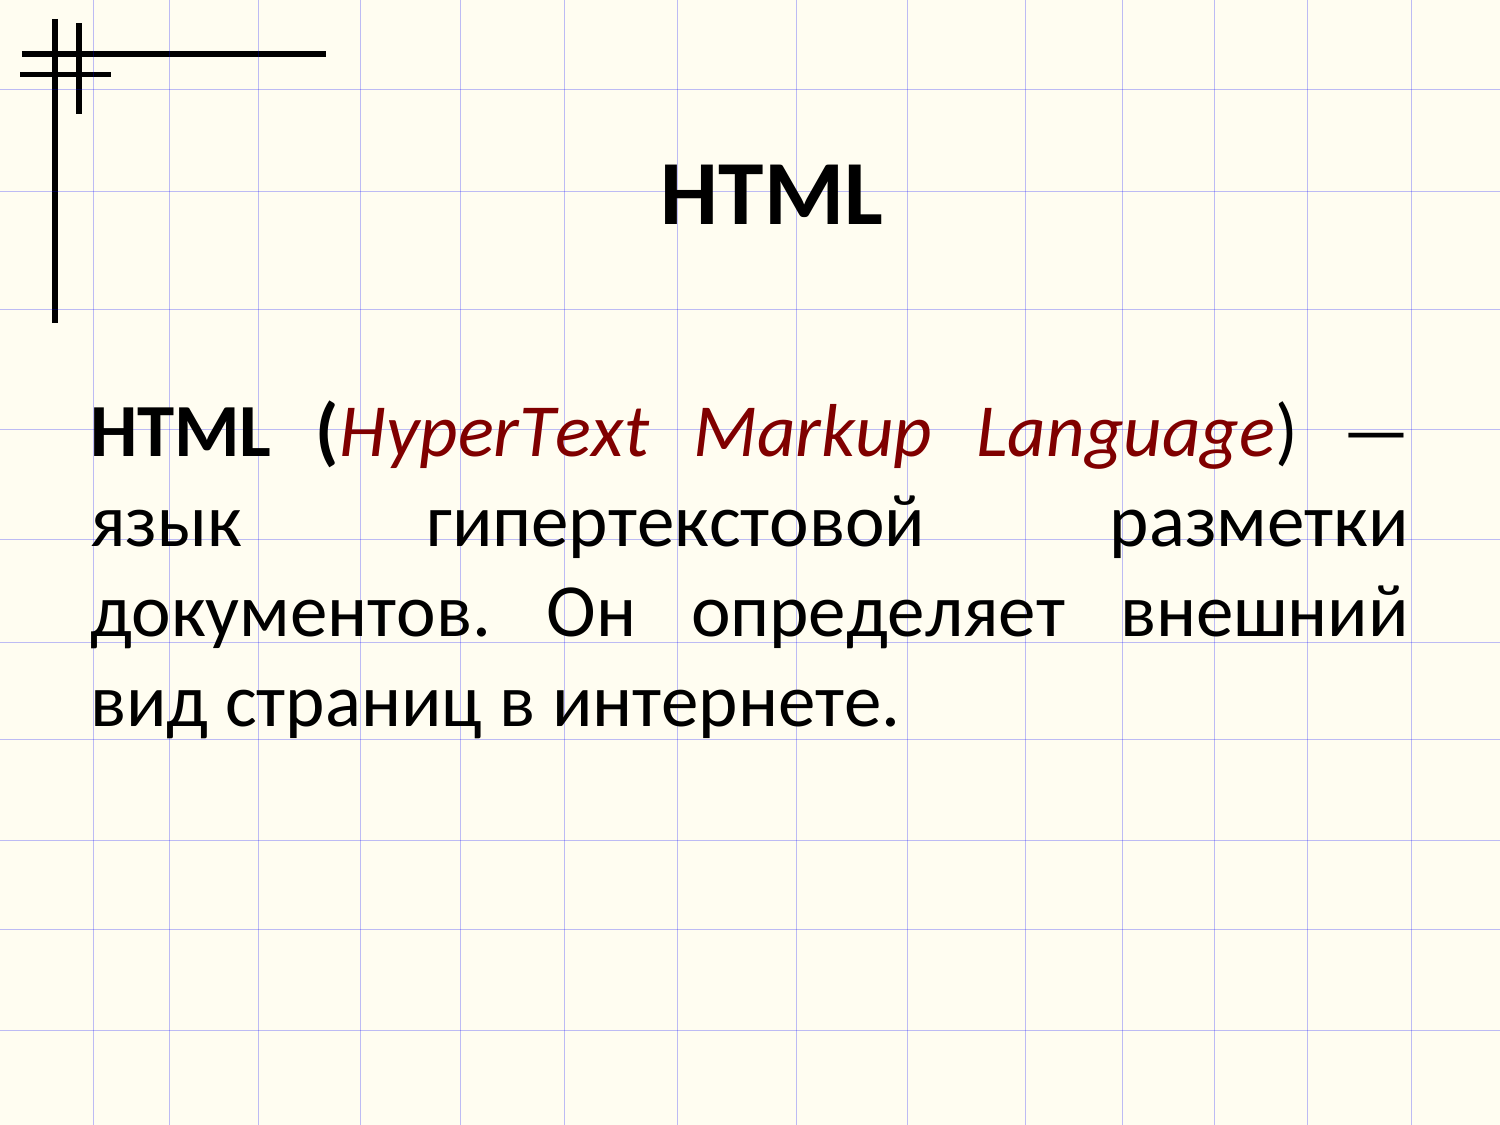

# HTML
HTML (HyperText Markup Language) — язык гипертекстовой разметки документов. Он определяет внешний вид страниц в интернете.